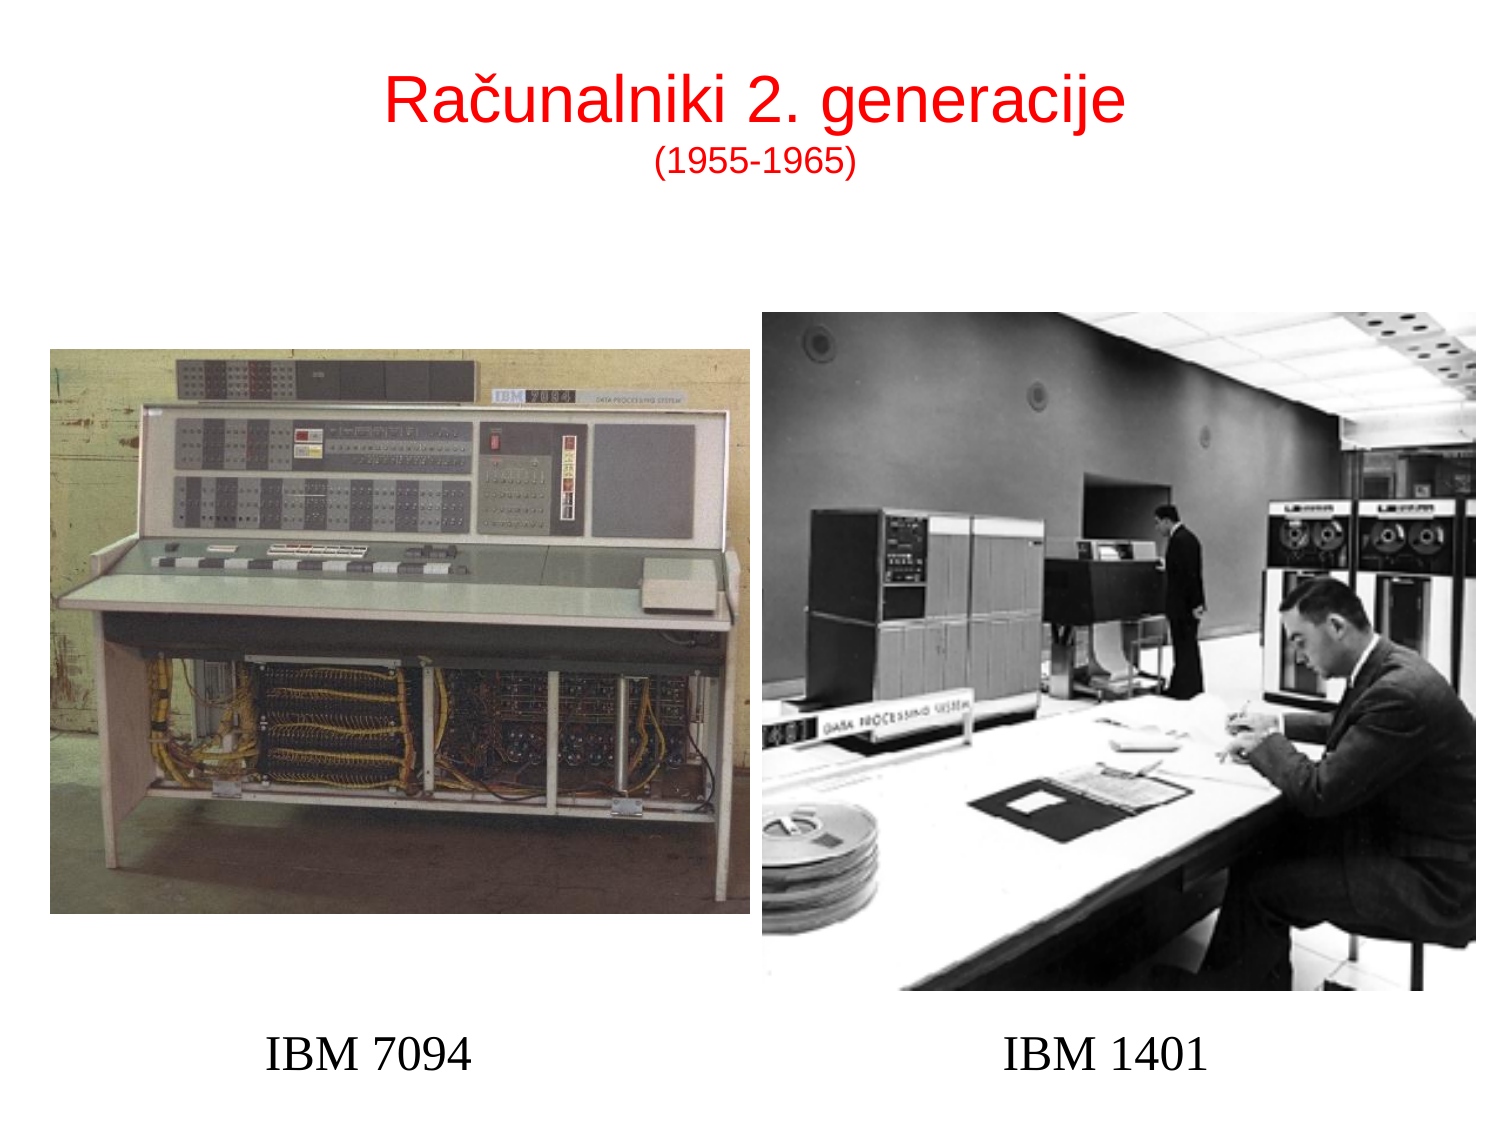

# Računalniki 2. generacije (1955-1965)
IBM 7094
IBM 1401